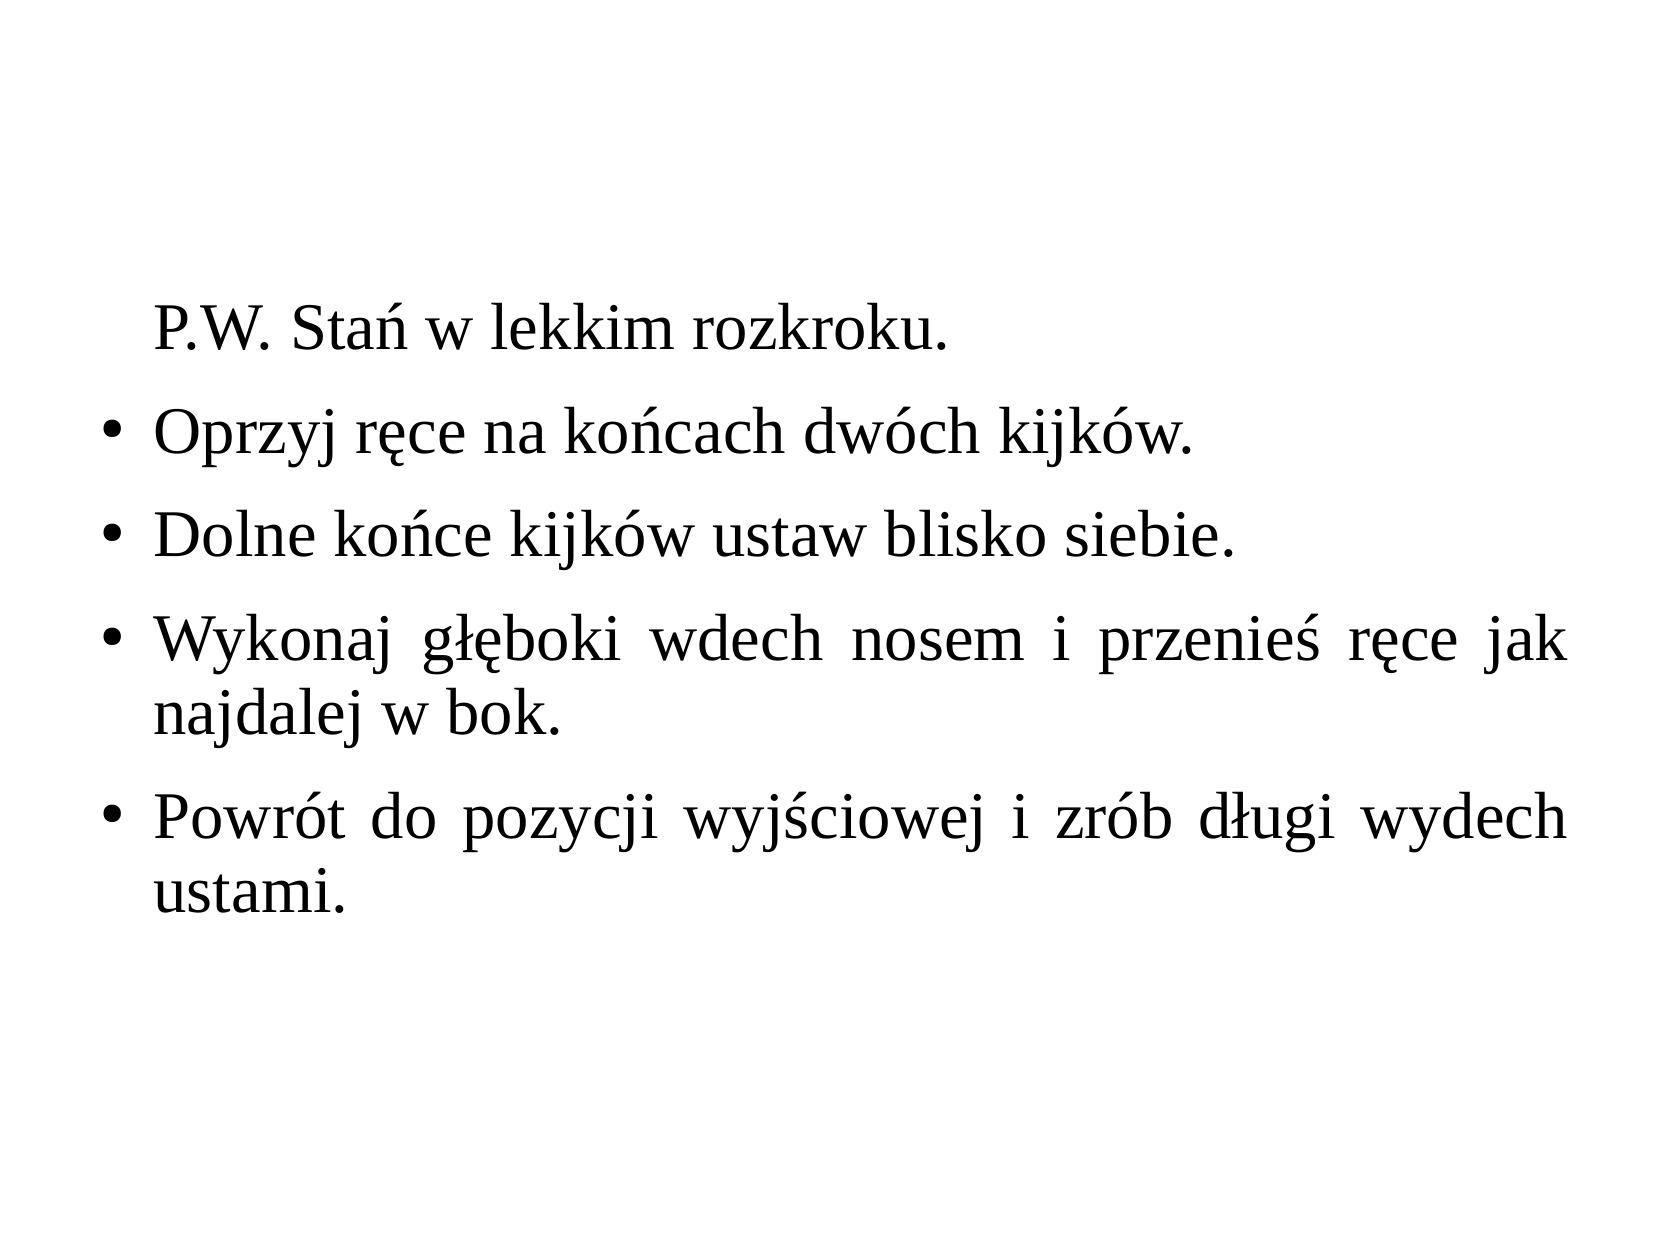

#
P.W. Stań w lekkim rozkroku.
Oprzyj ręce na końcach dwóch kijków.
Dolne końce kijków ustaw blisko siebie.
Wykonaj głęboki wdech nosem i przenieś ręce jak najdalej w bok.
Powrót do pozycji wyjściowej i zrób długi wydech ustami.